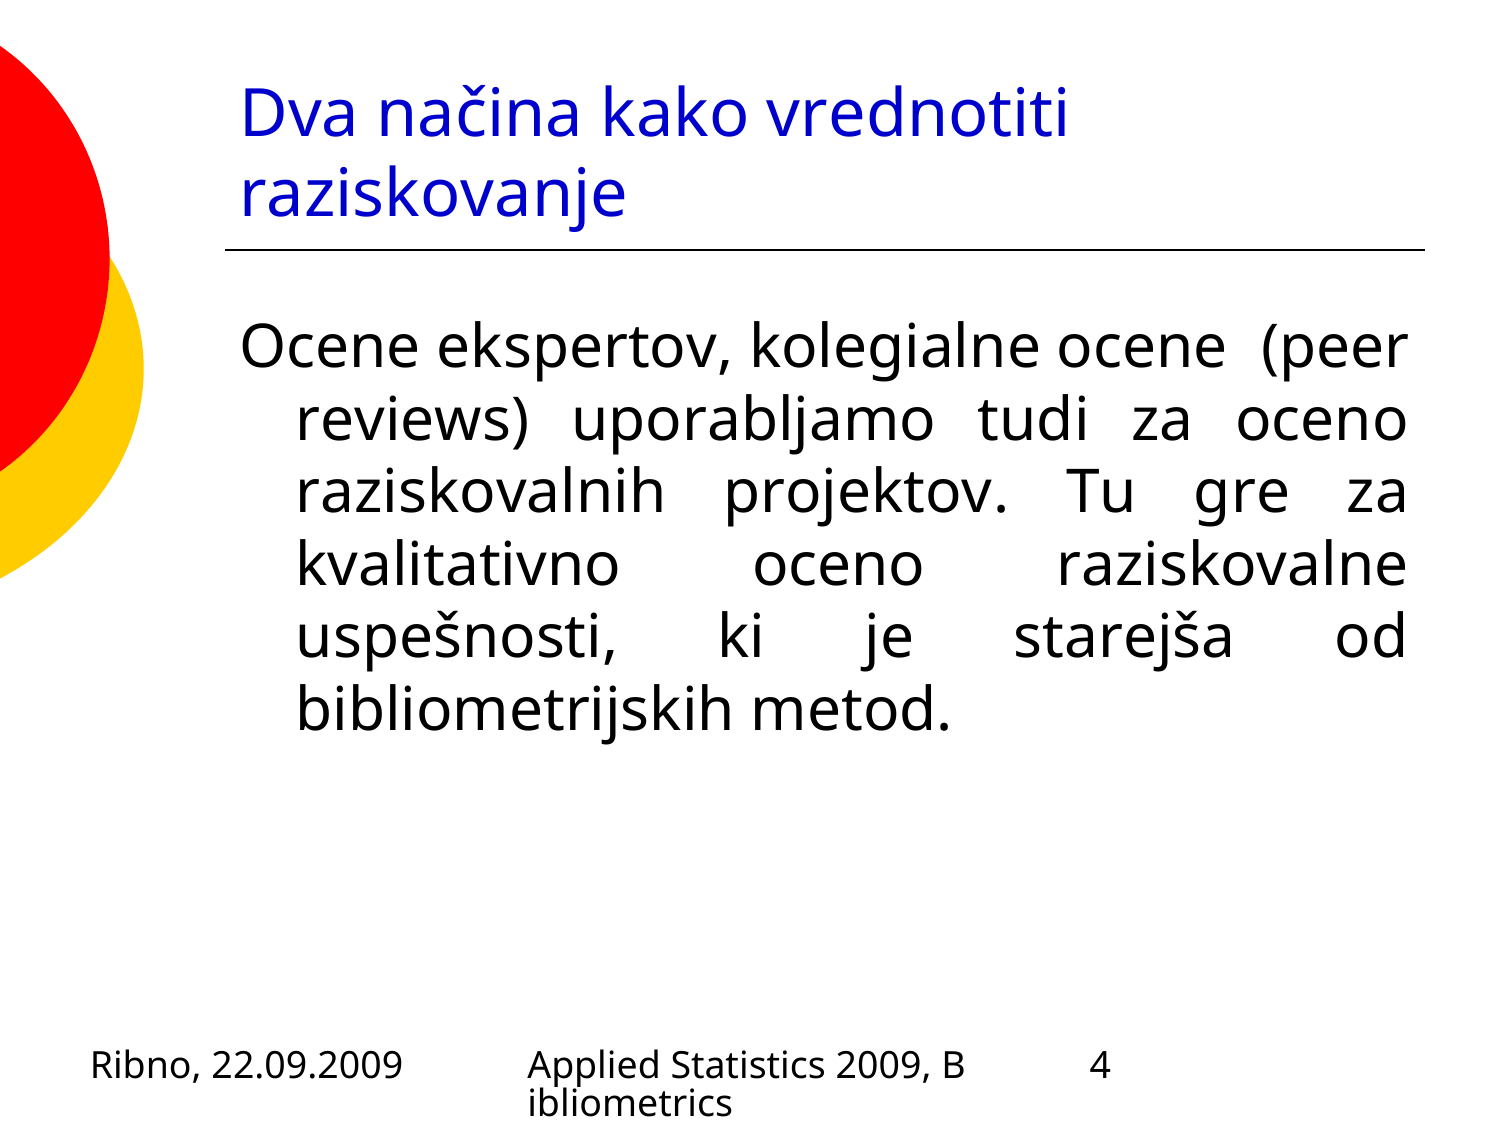

# Dva načina kako vrednotiti raziskovanje
Ocene ekspertov, kolegialne ocene (peer reviews) uporabljamo tudi za oceno raziskovalnih projektov. Tu gre za kvalitativno oceno raziskovalne uspešnosti, ki je starejša od bibliometrijskih metod.
Ribno, 22.09.2009
Applied Statistics 2009, Bibliometrics
4